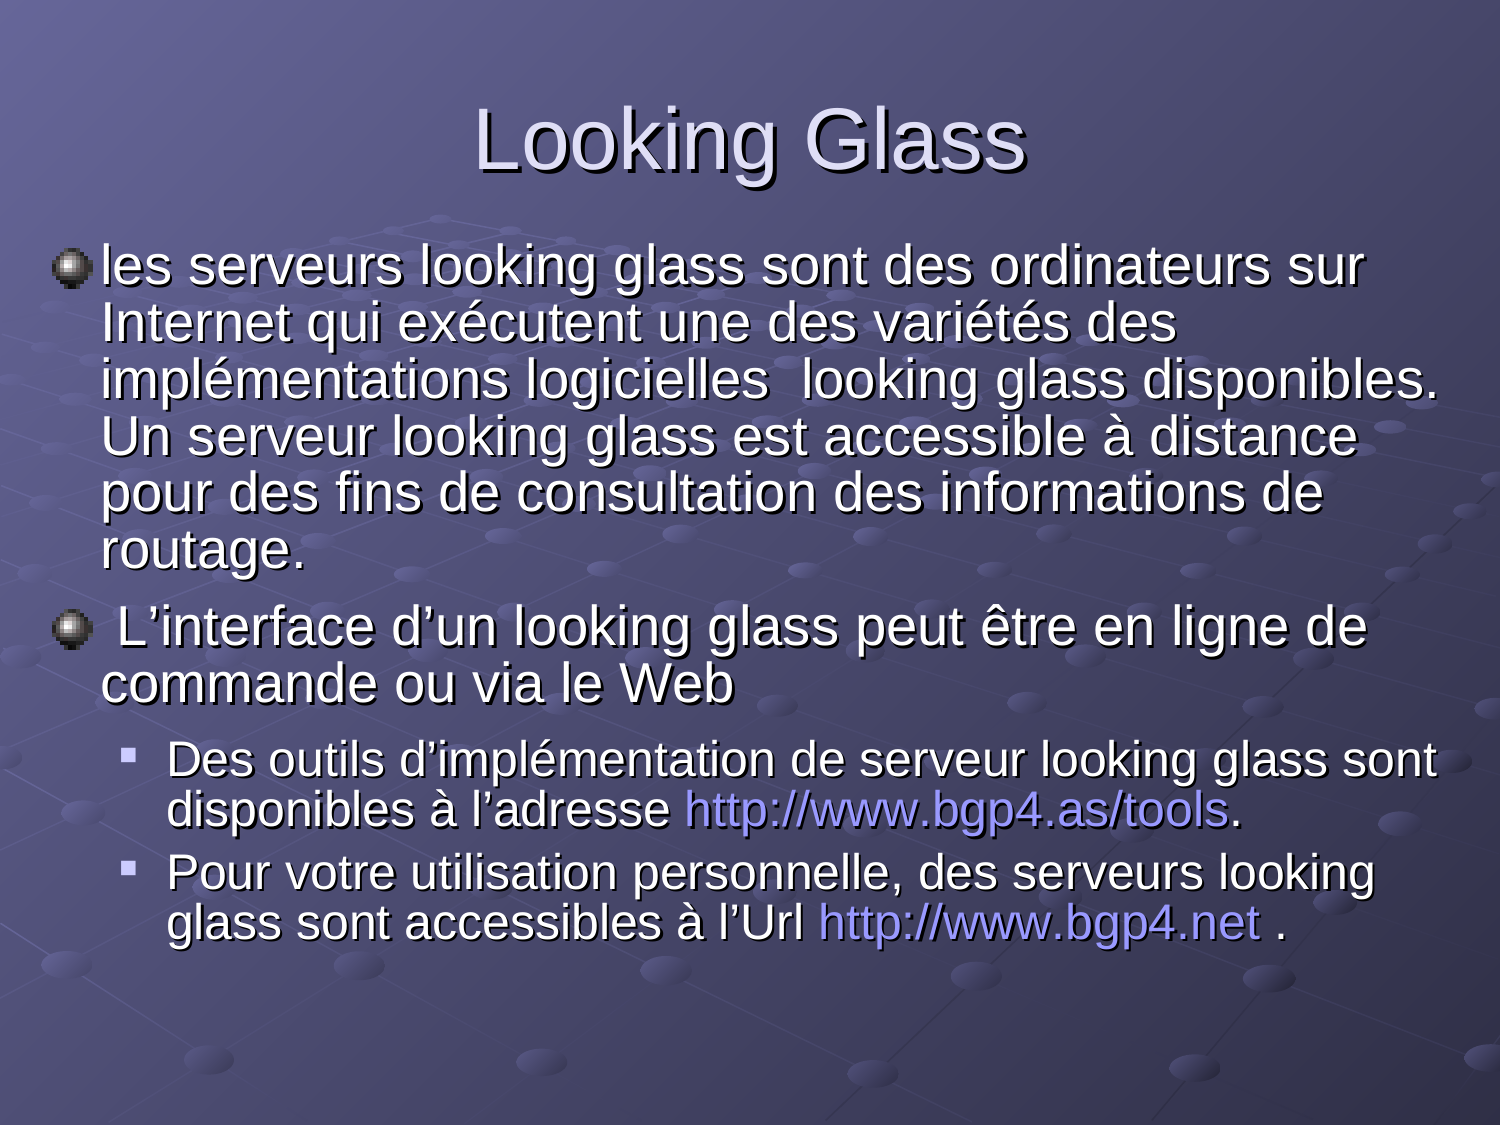

# Looking Glass
les serveurs looking glass sont des ordinateurs sur Internet qui exécutent une des variétés des implémentations logicielles looking glass disponibles. Un serveur looking glass est accessible à distance pour des fins de consultation des informations de routage.
 L’interface d’un looking glass peut être en ligne de commande ou via le Web
Des outils d’implémentation de serveur looking glass sont disponibles à l’adresse http://www.bgp4.as/tools.
Pour votre utilisation personnelle, des serveurs looking glass sont accessibles à l’Url http://www.bgp4.net .